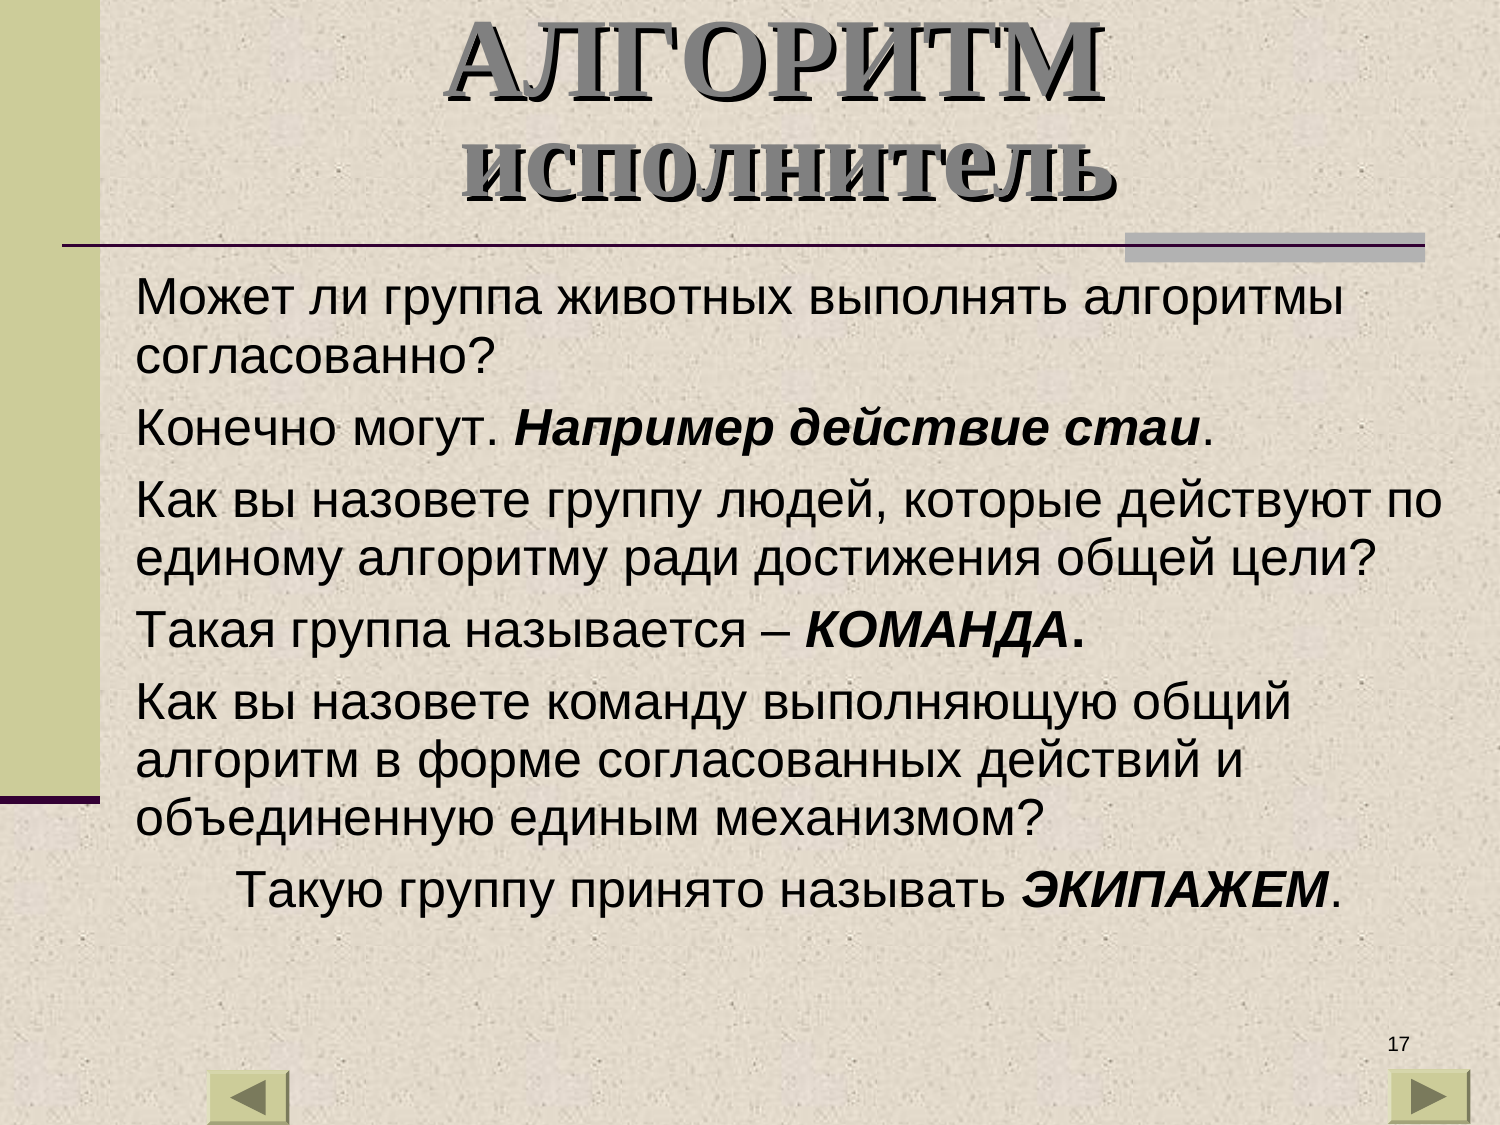

# АЛГОРИТМ исполнитель
	Может ли группа животных выполнять алгоритмы согласованно?
	Конечно могут. Например действие стаи.
	Как вы назовете группу людей, которые действуют по единому алгоритму ради достижения общей цели?
	Такая группа называется – КОМАНДА.
	Как вы назовете команду выполняющую общий алгоритм в форме согласованных действий и объединенную единым механизмом?
 Такую группу принято называть ЭКИПАЖЕМ.
17